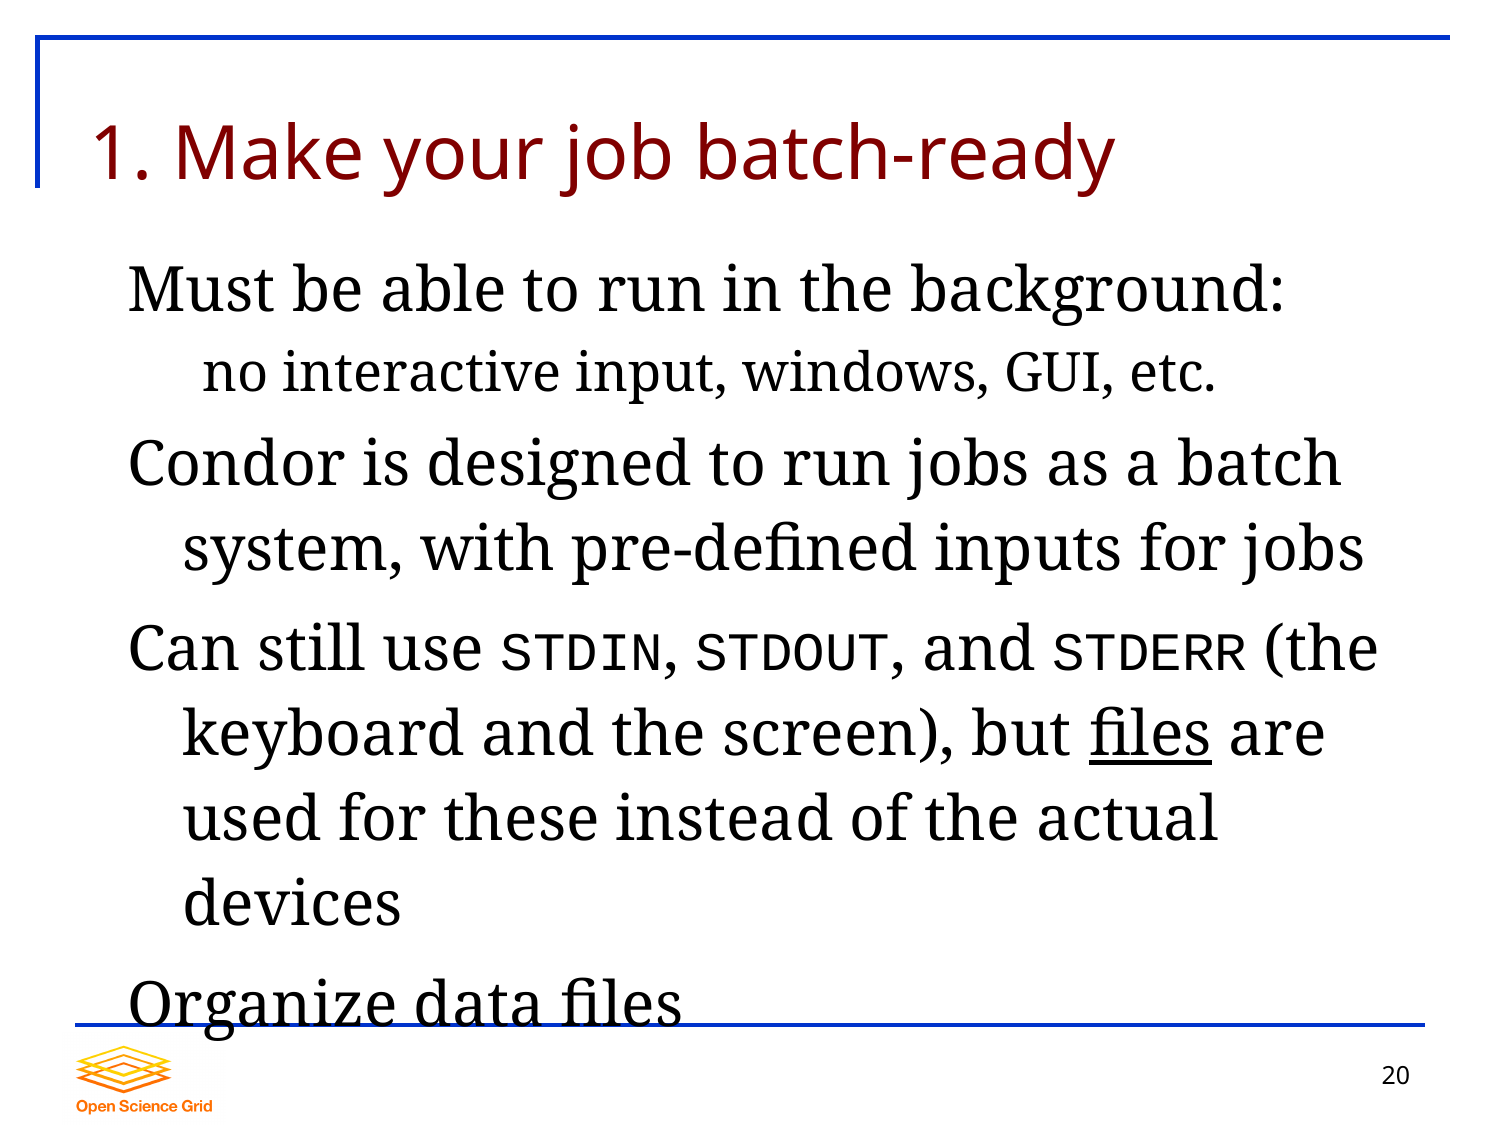

# 1. Make your job batch-ready
Must be able to run in the background:
no interactive input, windows, GUI, etc.
Condor is designed to run jobs as a batch system, with pre-defined inputs for jobs
Can still use STDIN, STDOUT, and STDERR (the keyboard and the screen), but files are used for these instead of the actual devices
Organize data files
20